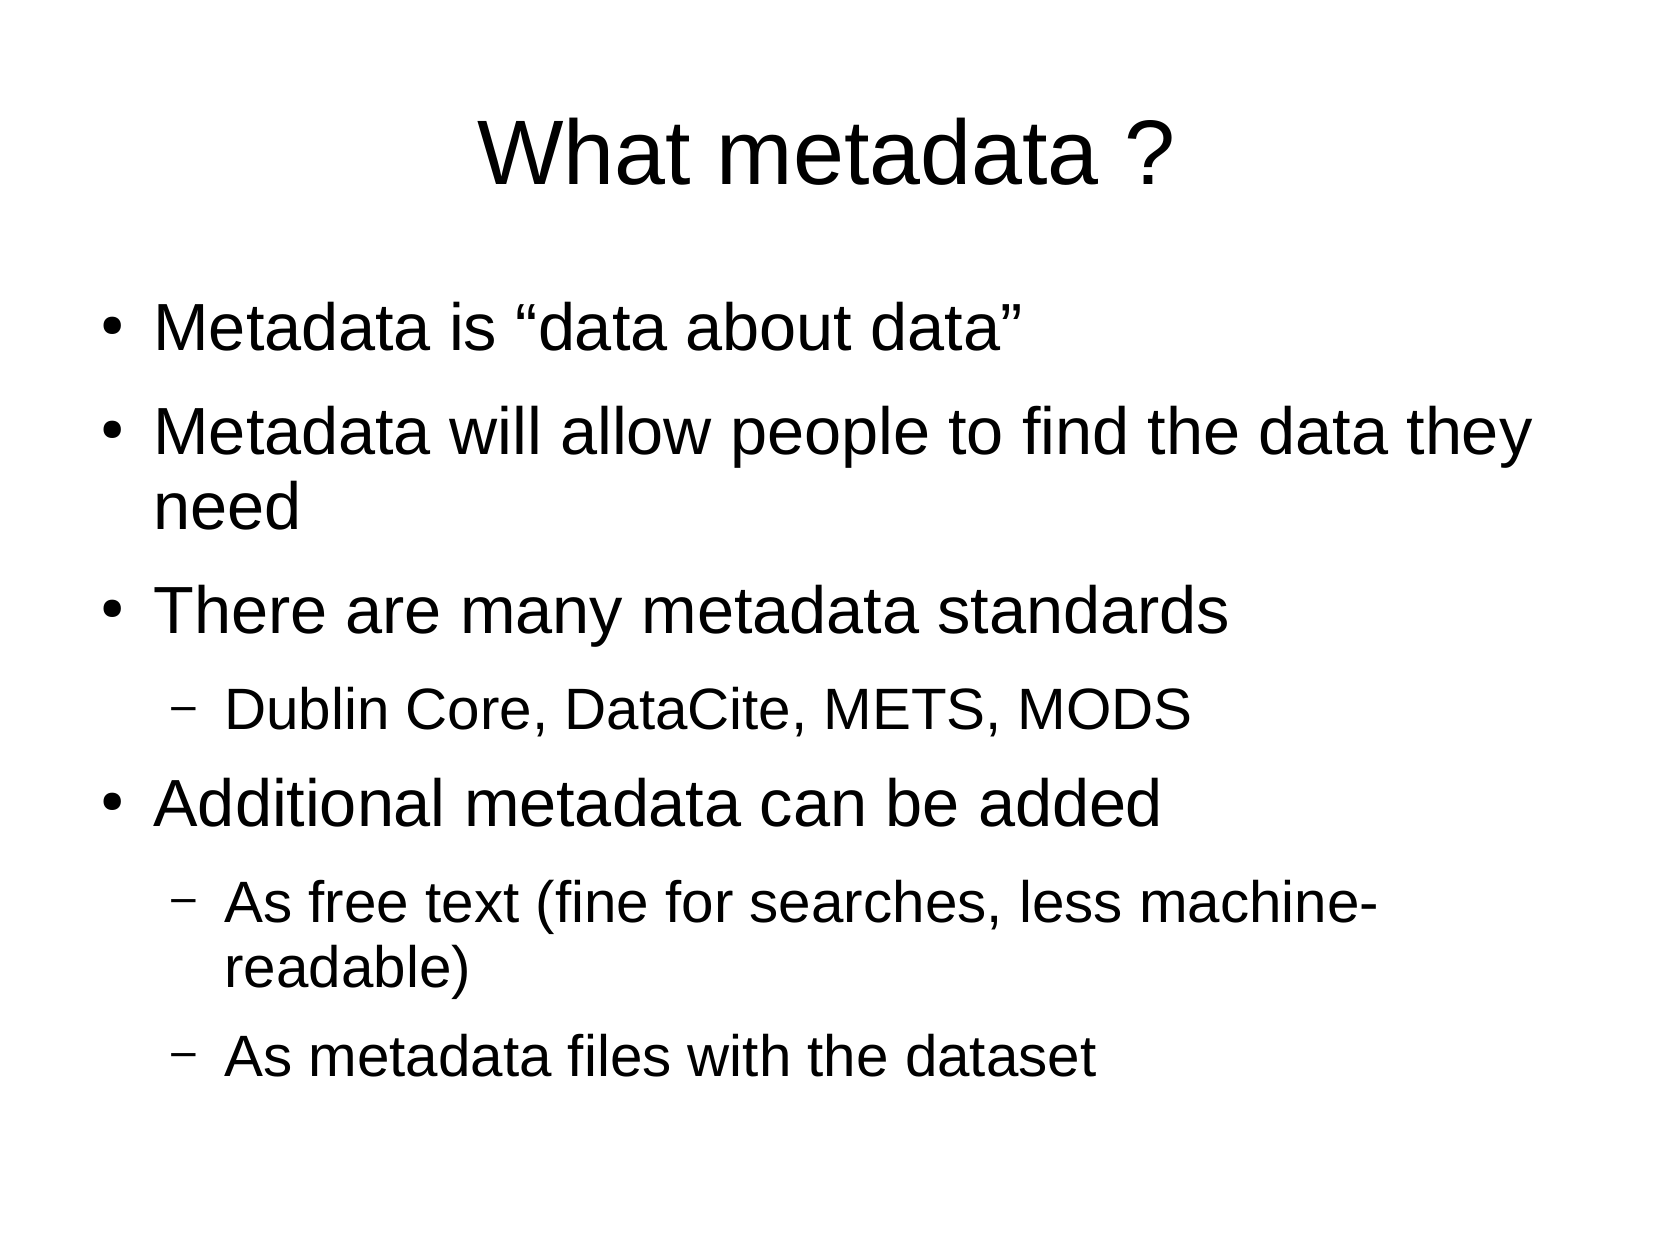

# What metadata ?
Metadata is “data about data”
Metadata will allow people to find the data they need
There are many metadata standards
Dublin Core, DataCite, METS, MODS
Additional metadata can be added
As free text (fine for searches, less machine-readable)
As metadata files with the dataset